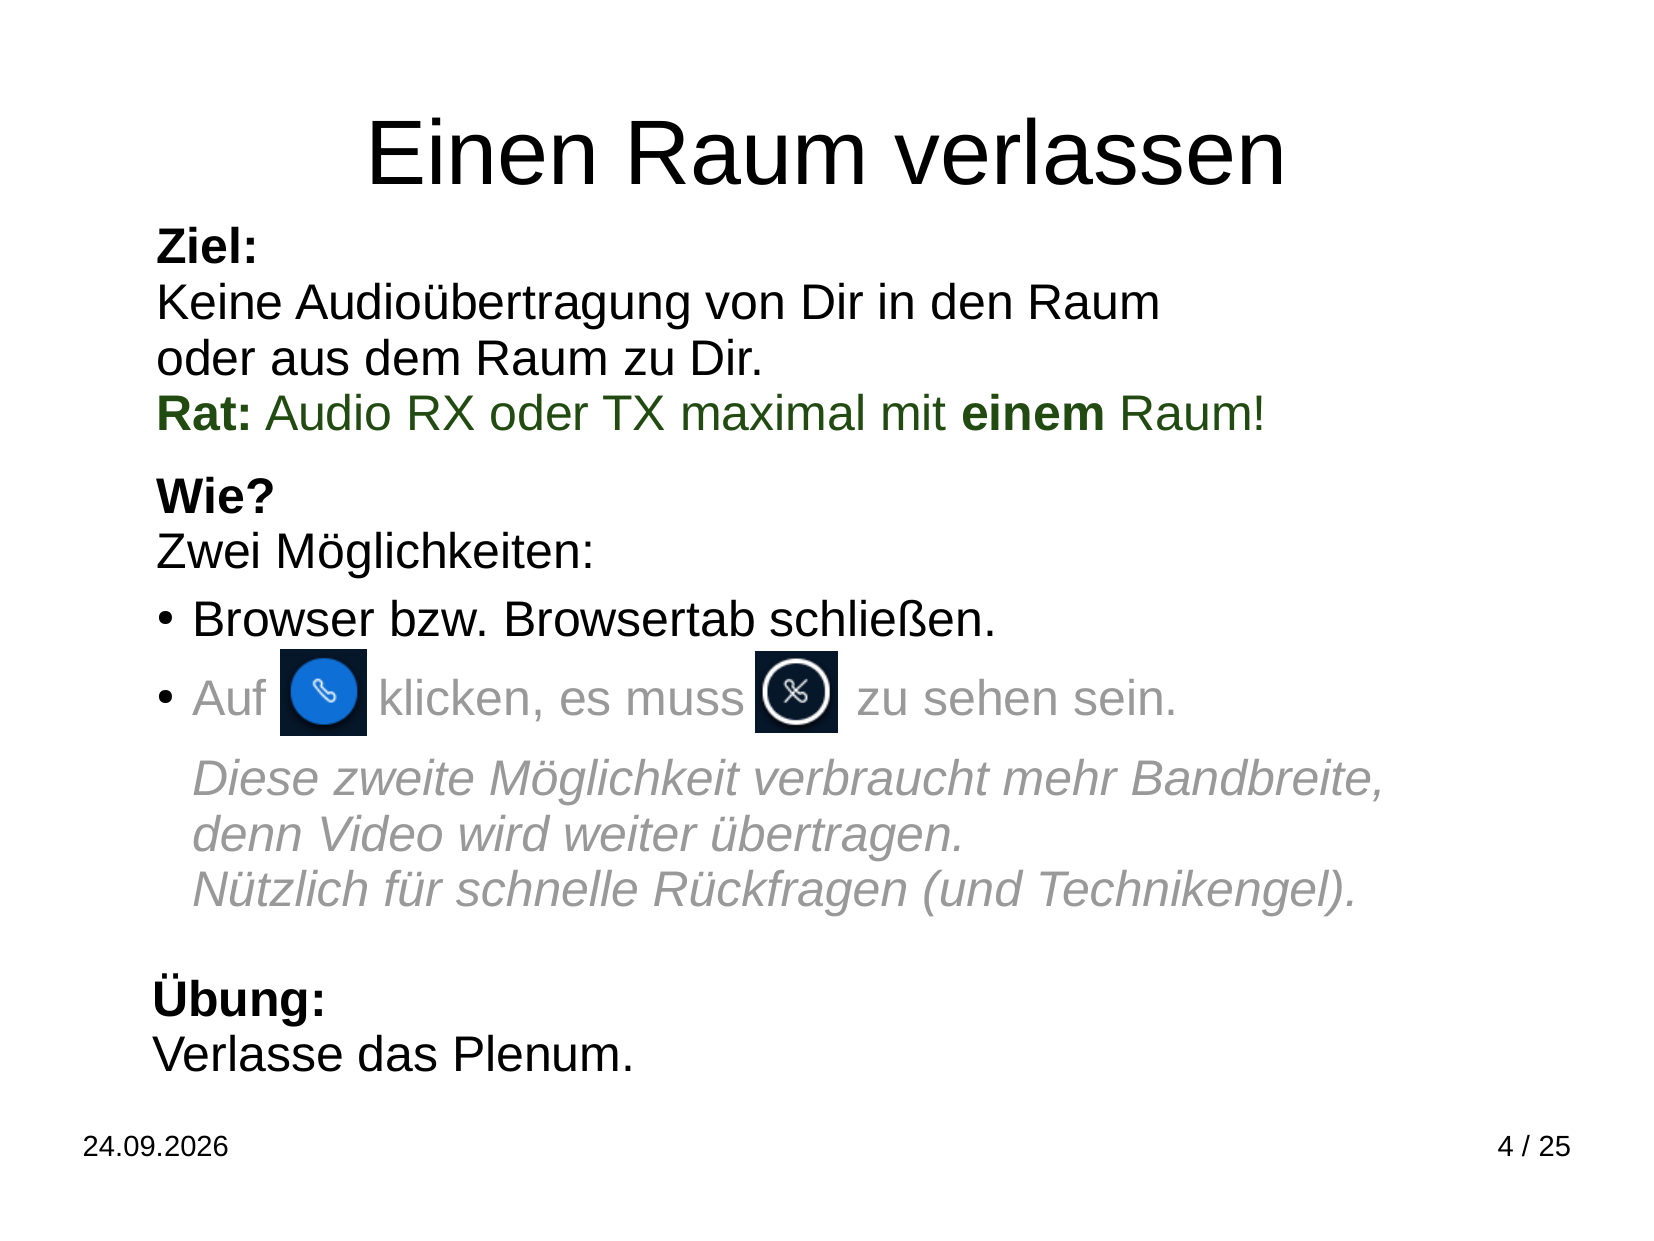

# Einen Raum verlassen
Ziel:
Keine Audioübertragung von Dir in den Raum
oder aus dem Raum zu Dir.
Rat: Audio RX oder TX maximal mit einem Raum!
Wie?
Zwei Möglichkeiten:
Browser bzw. Browsertab schließen.
Auf klicken, es muss zu sehen sein.
Diese zweite Möglichkeit verbraucht mehr Bandbreite,
denn Video wird weiter übertragen.
Nützlich für schnelle Rückfragen (und Technikengel).
Übung:
Verlasse das Plenum.